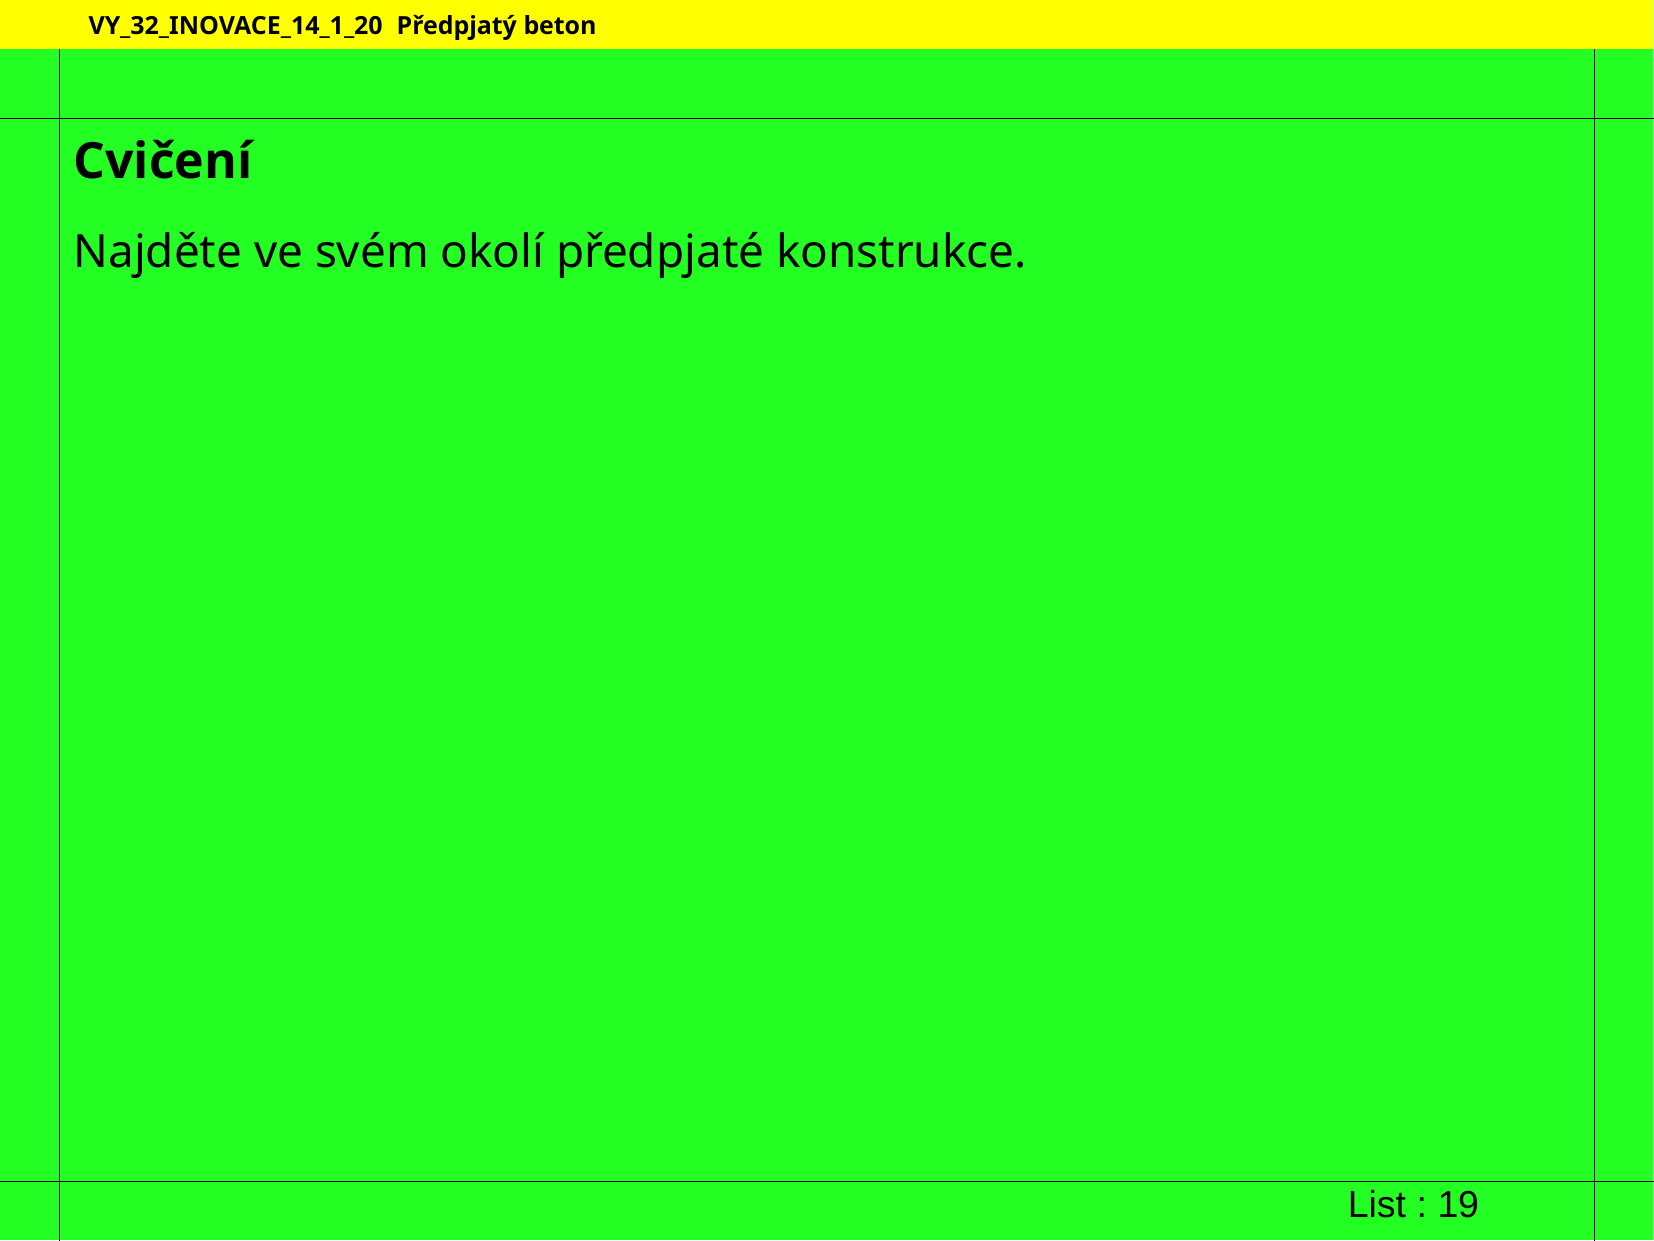

VY_32_INOVACE_14_1_20 Předpjatý beton
Cvičení
Najděte ve svém okolí předpjaté konstrukce.
List :